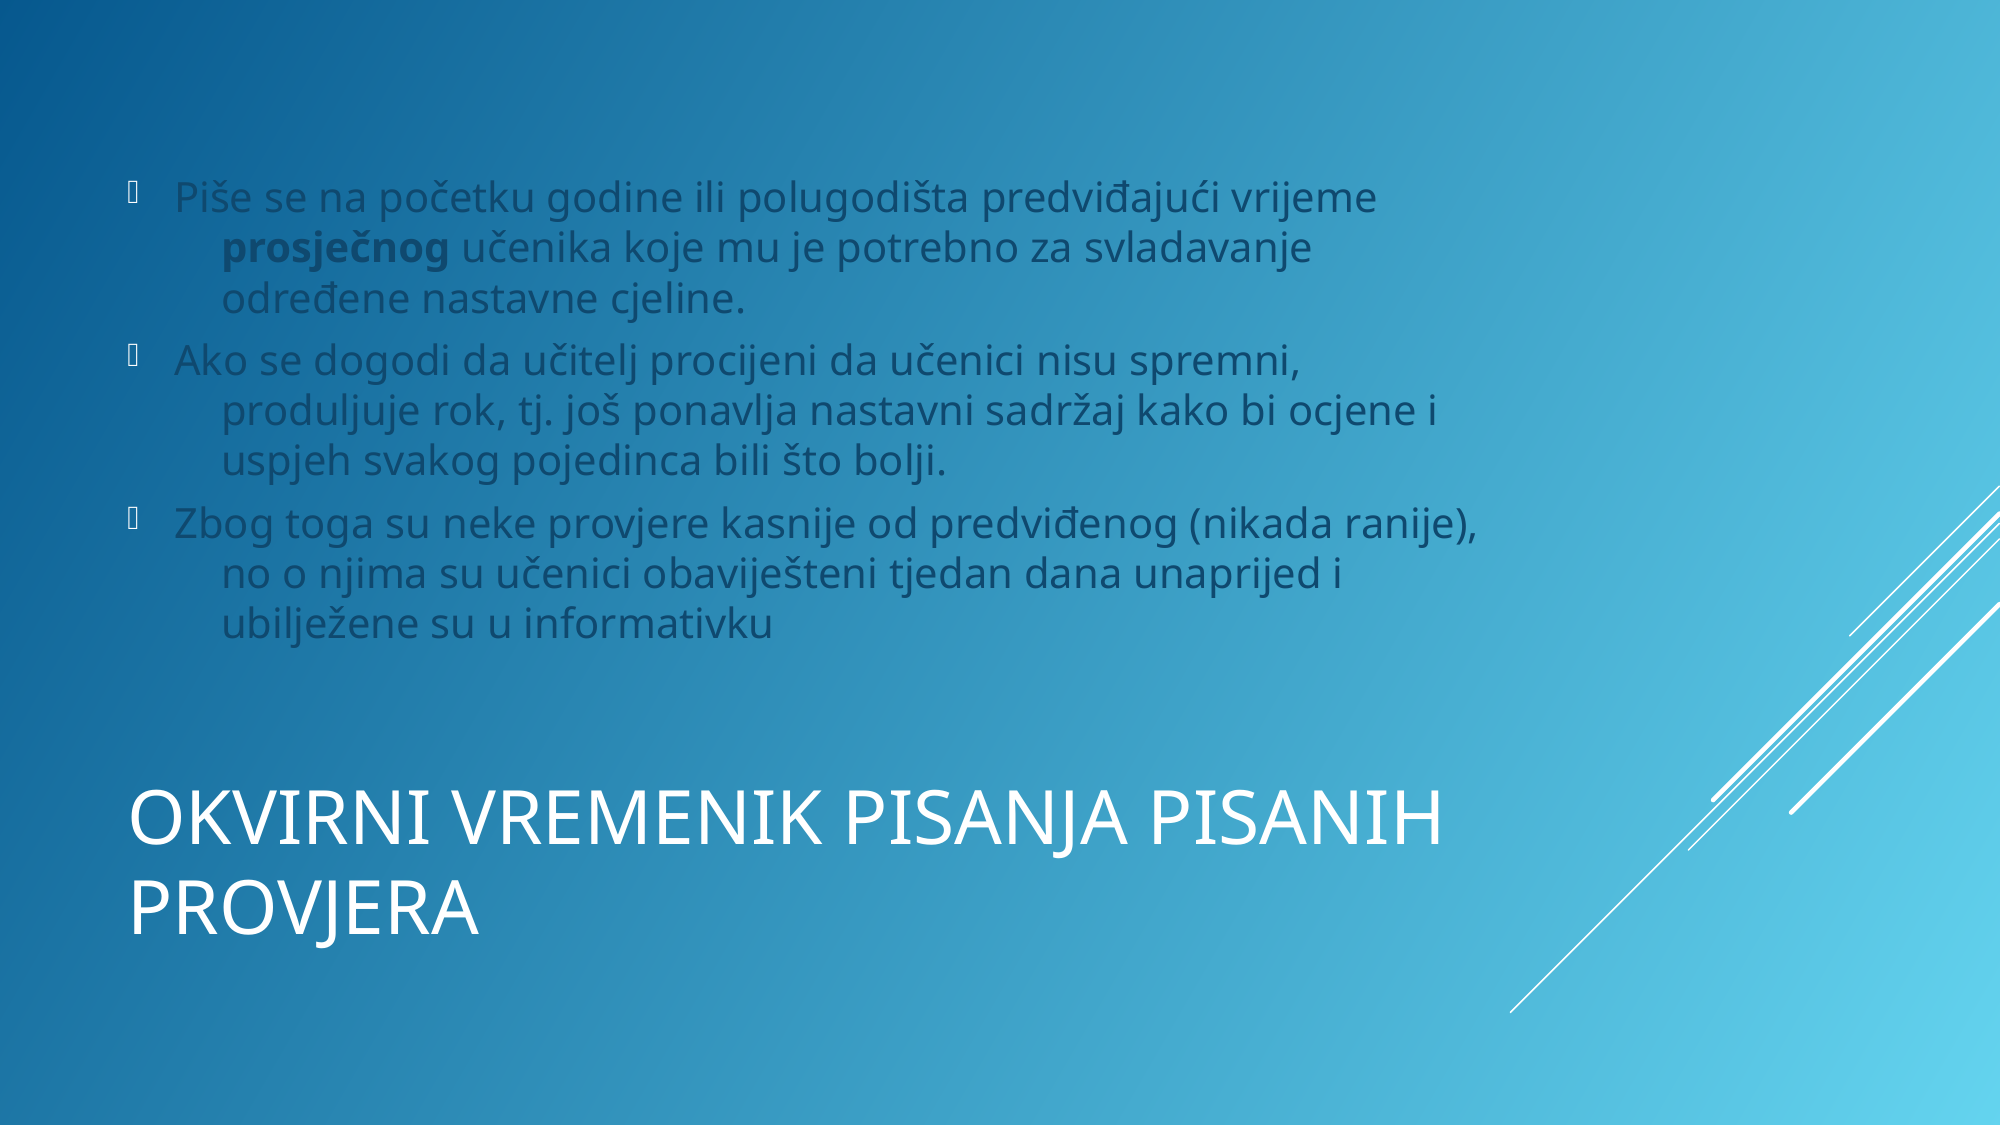

Piše se na početku godine ili polugodišta predviđajući vrijeme prosječnog učenika koje mu je potrebno za svladavanje određene nastavne cjeline.
Ako se dogodi da učitelj procijeni da učenici nisu spremni, produljuje rok, tj. još ponavlja nastavni sadržaj kako bi ocjene i uspjeh svakog pojedinca bili što bolji.
Zbog toga su neke provjere kasnije od predviđenog (nikada ranije), no o njima su učenici obaviješteni tjedan dana unaprijed i ubilježene su u informativku
# Okvirni vremenik pisanja pisanih provjera